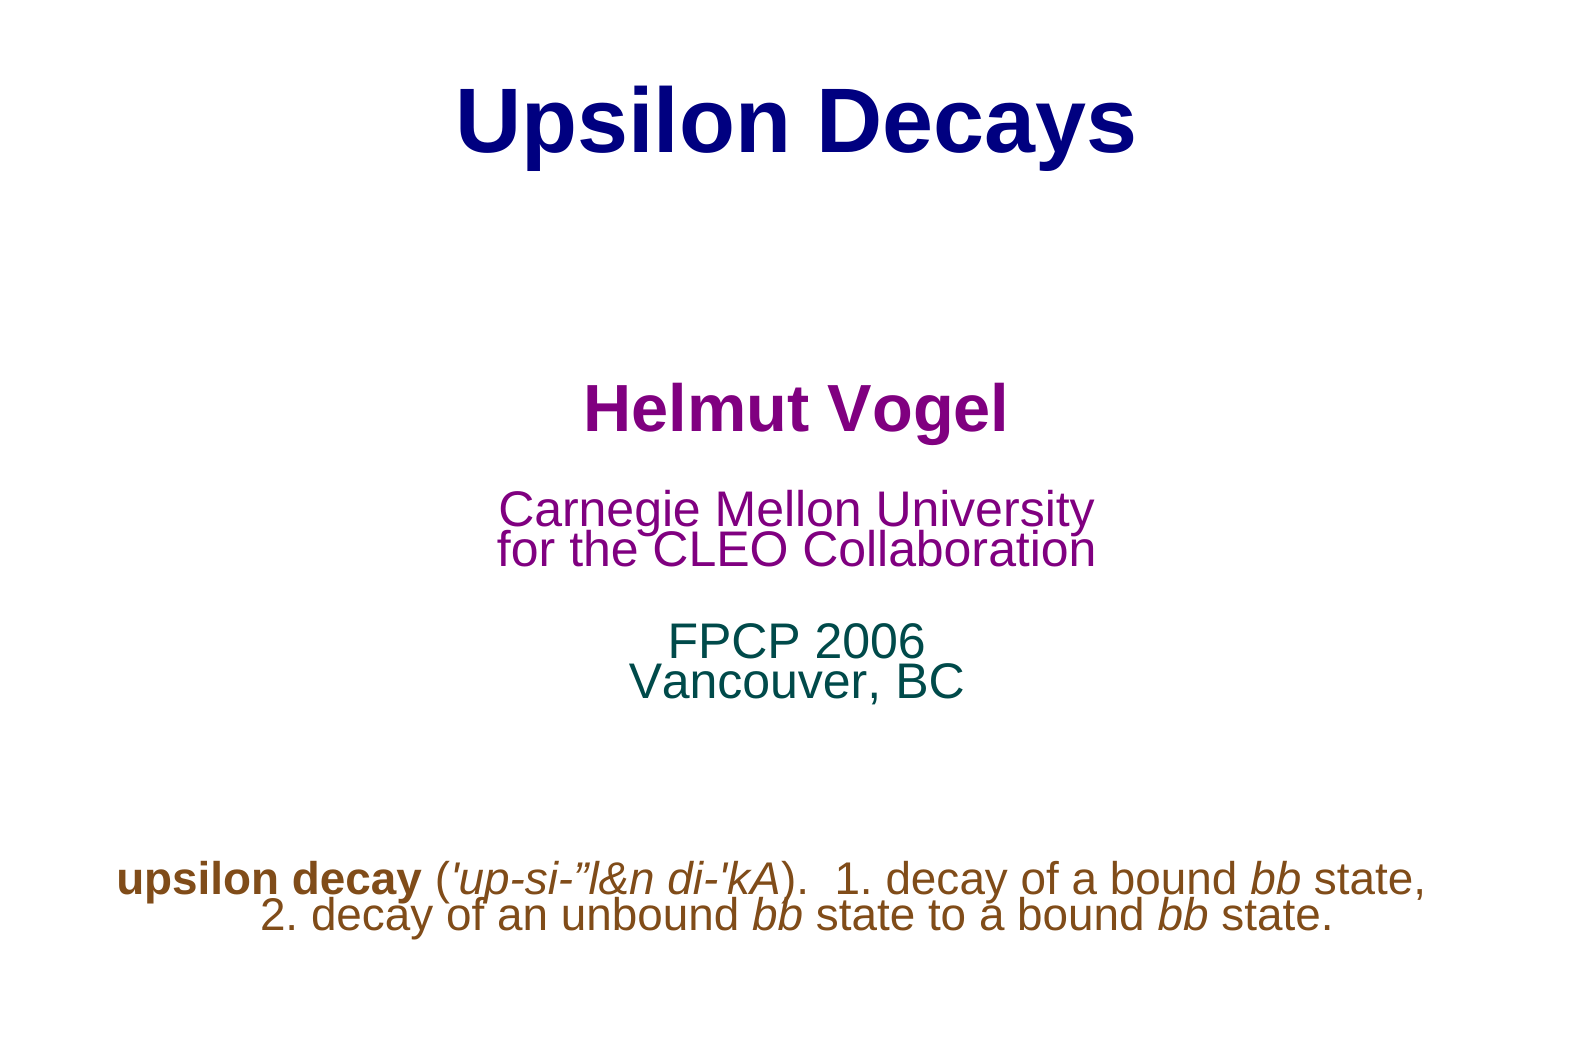

# Upsilon Decays
Helmut Vogel
Carnegie Mellon University
for the CLEO Collaboration
FPCP 2006
Vancouver, BC
 upsilon decay ('up-si-”l&n di-'kA). 1. decay of a bound bb state, 2. decay of an unbound bb state to a bound bb state.